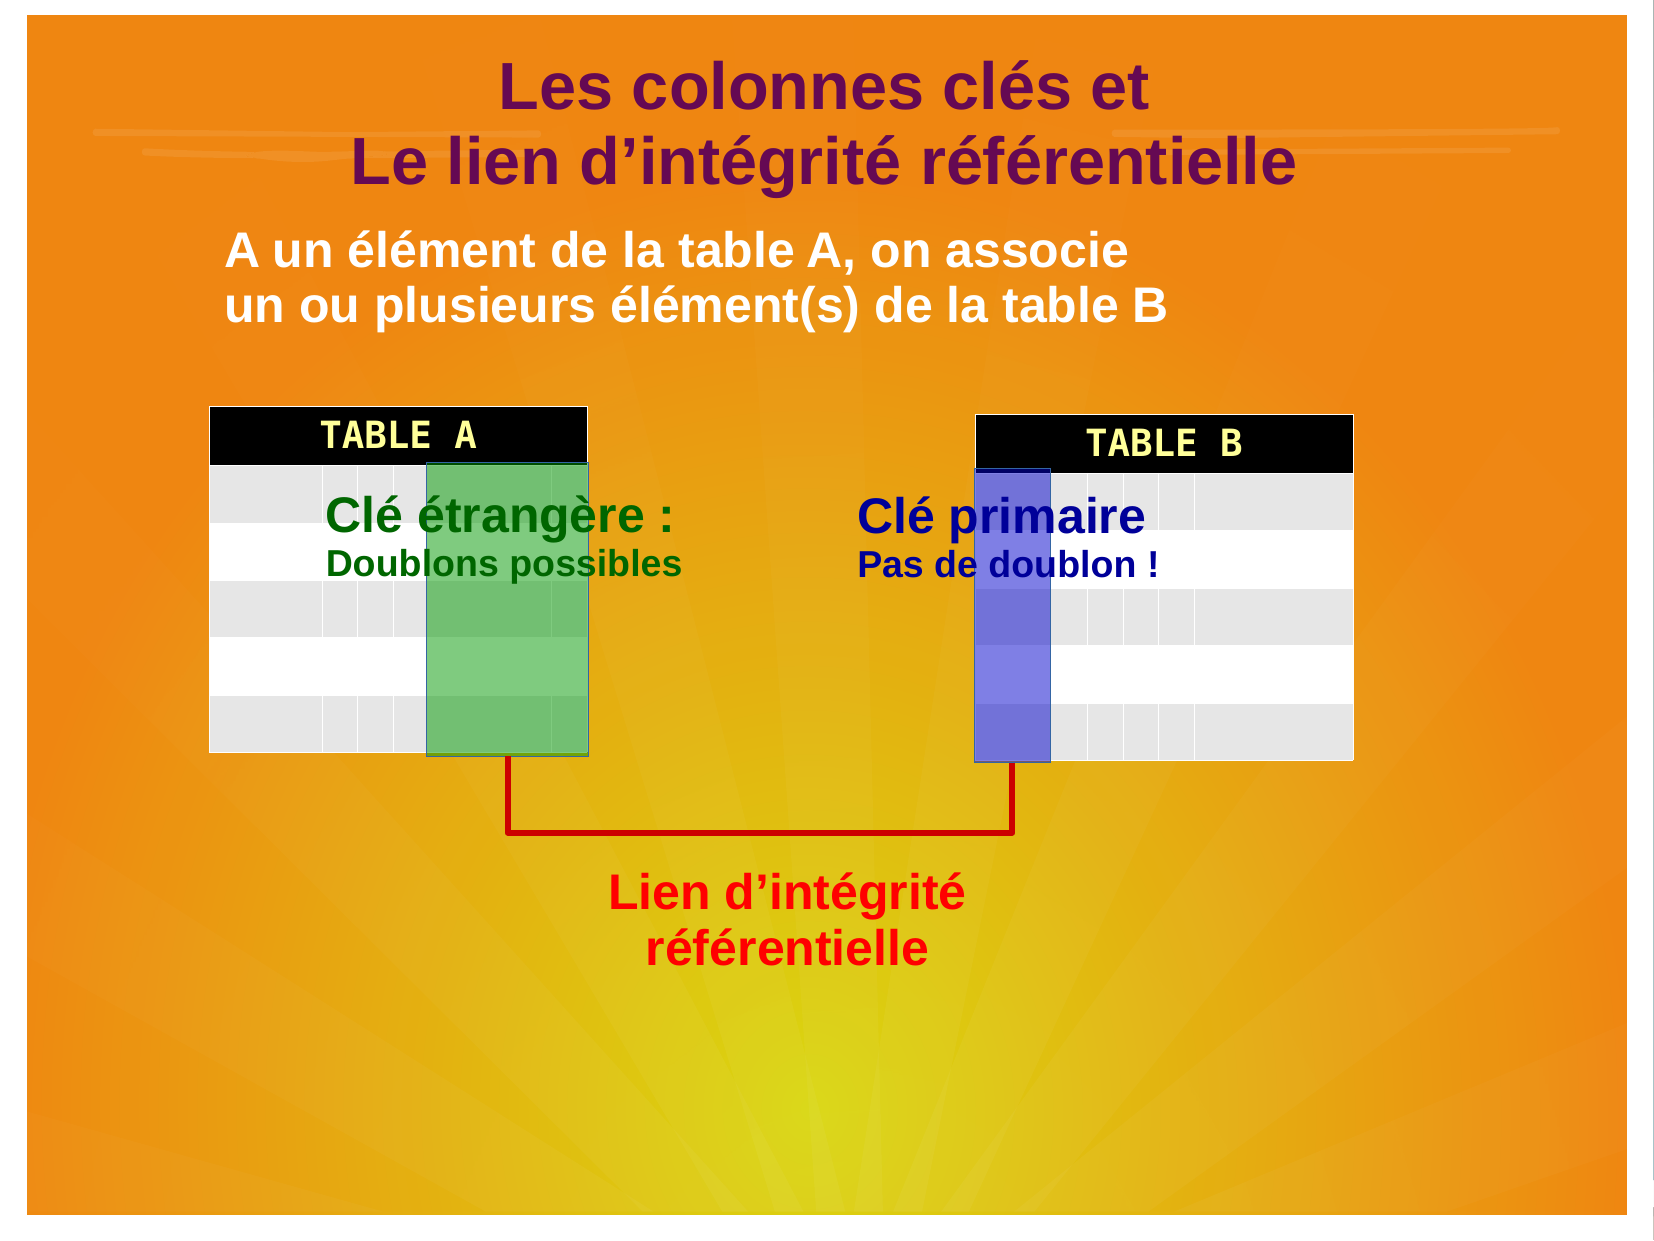

Les colonnes clés et
Le lien d’intégrité référentielle
A un élément de la table A, on associe
un ou plusieurs élément(s) de la table B
| TABLE A | | | | |
| --- | --- | --- | --- | --- |
| | | | | |
| | | | | |
| | | | | |
| | | | | |
| | | | | |
| TABLE B | | | | |
| --- | --- | --- | --- | --- |
| | | | | |
| | | | | |
| | | | | |
| | | | | |
| | | | | |
Clé étrangère :
Doublons possibles
Clé primaire
Pas de doublon !
Lien d’intégrité
référentielle